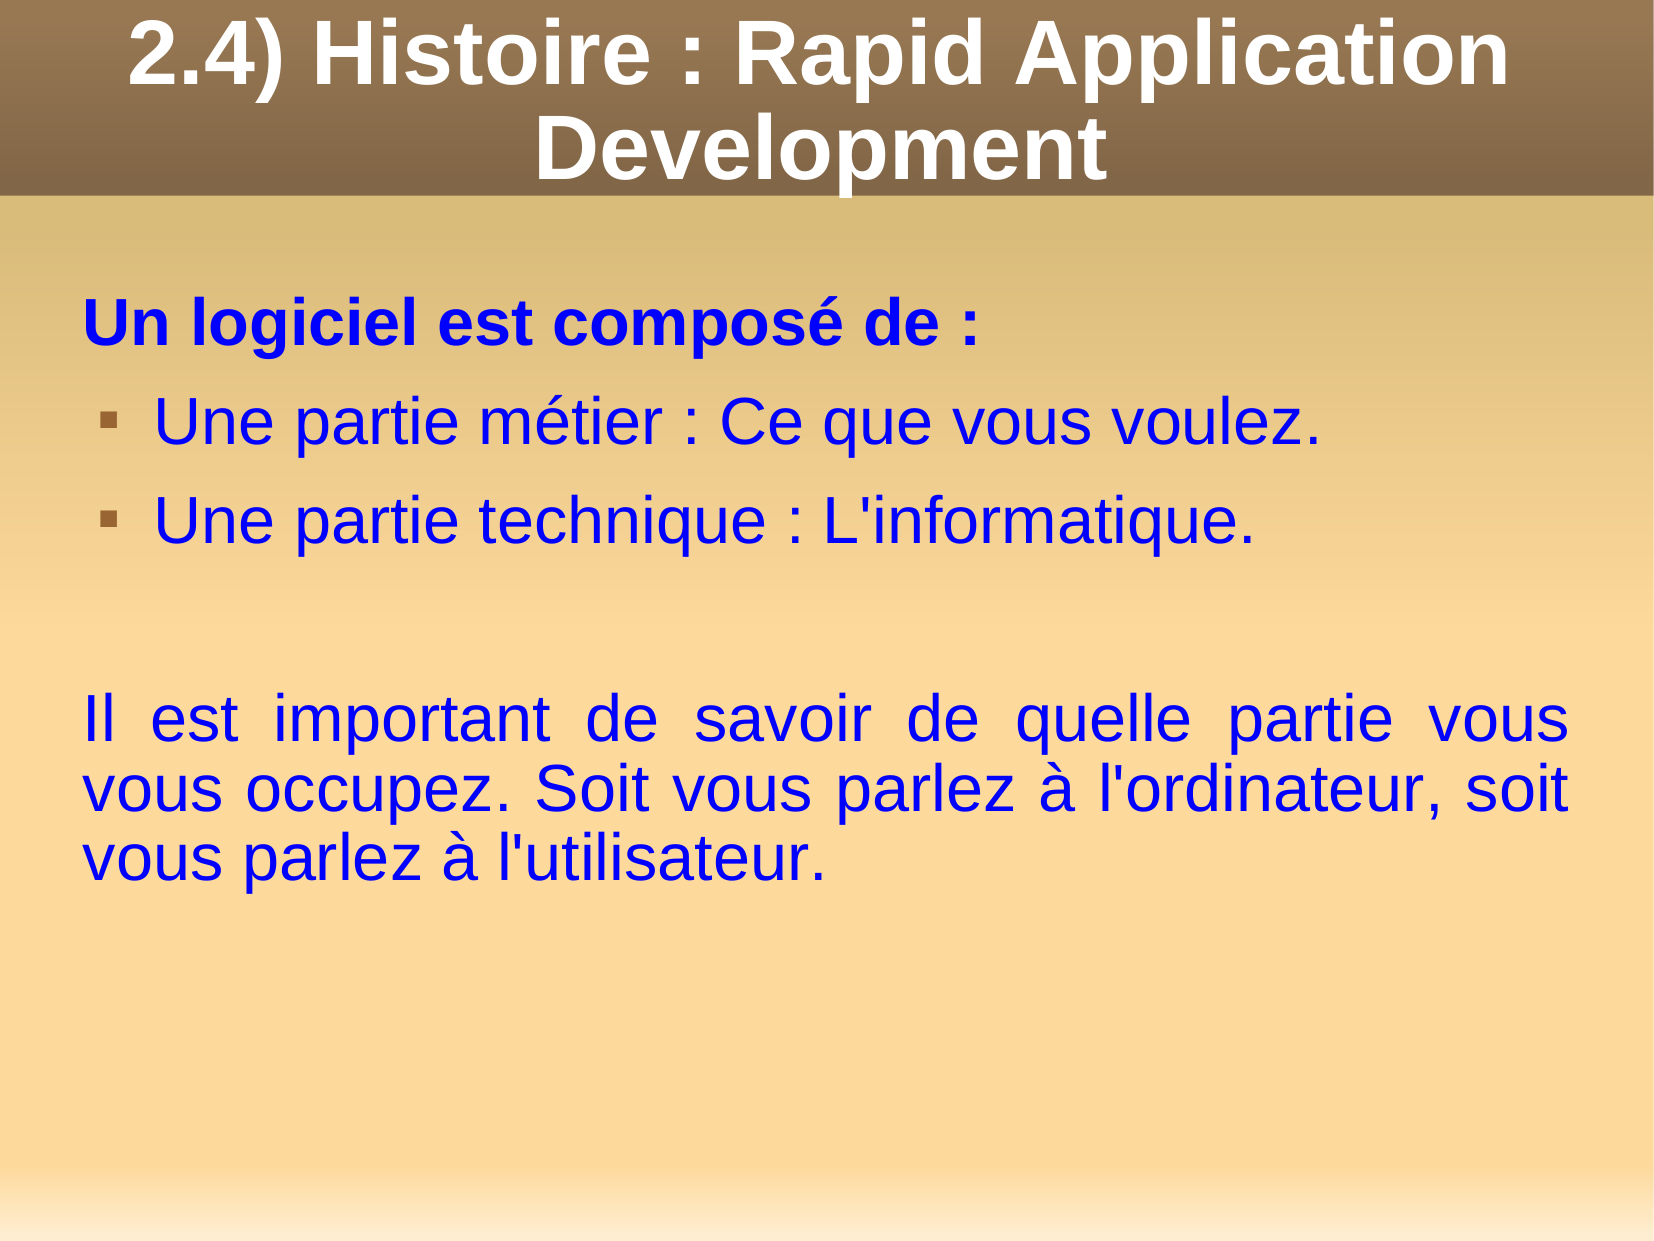

# 2.4) Histoire : Rapid Application Development
Un logiciel est composé de :
Une partie métier : Ce que vous voulez.
Une partie technique : L'informatique.
Il est important de savoir de quelle partie vous vous occupez. Soit vous parlez à l'ordinateur, soit vous parlez à l'utilisateur.